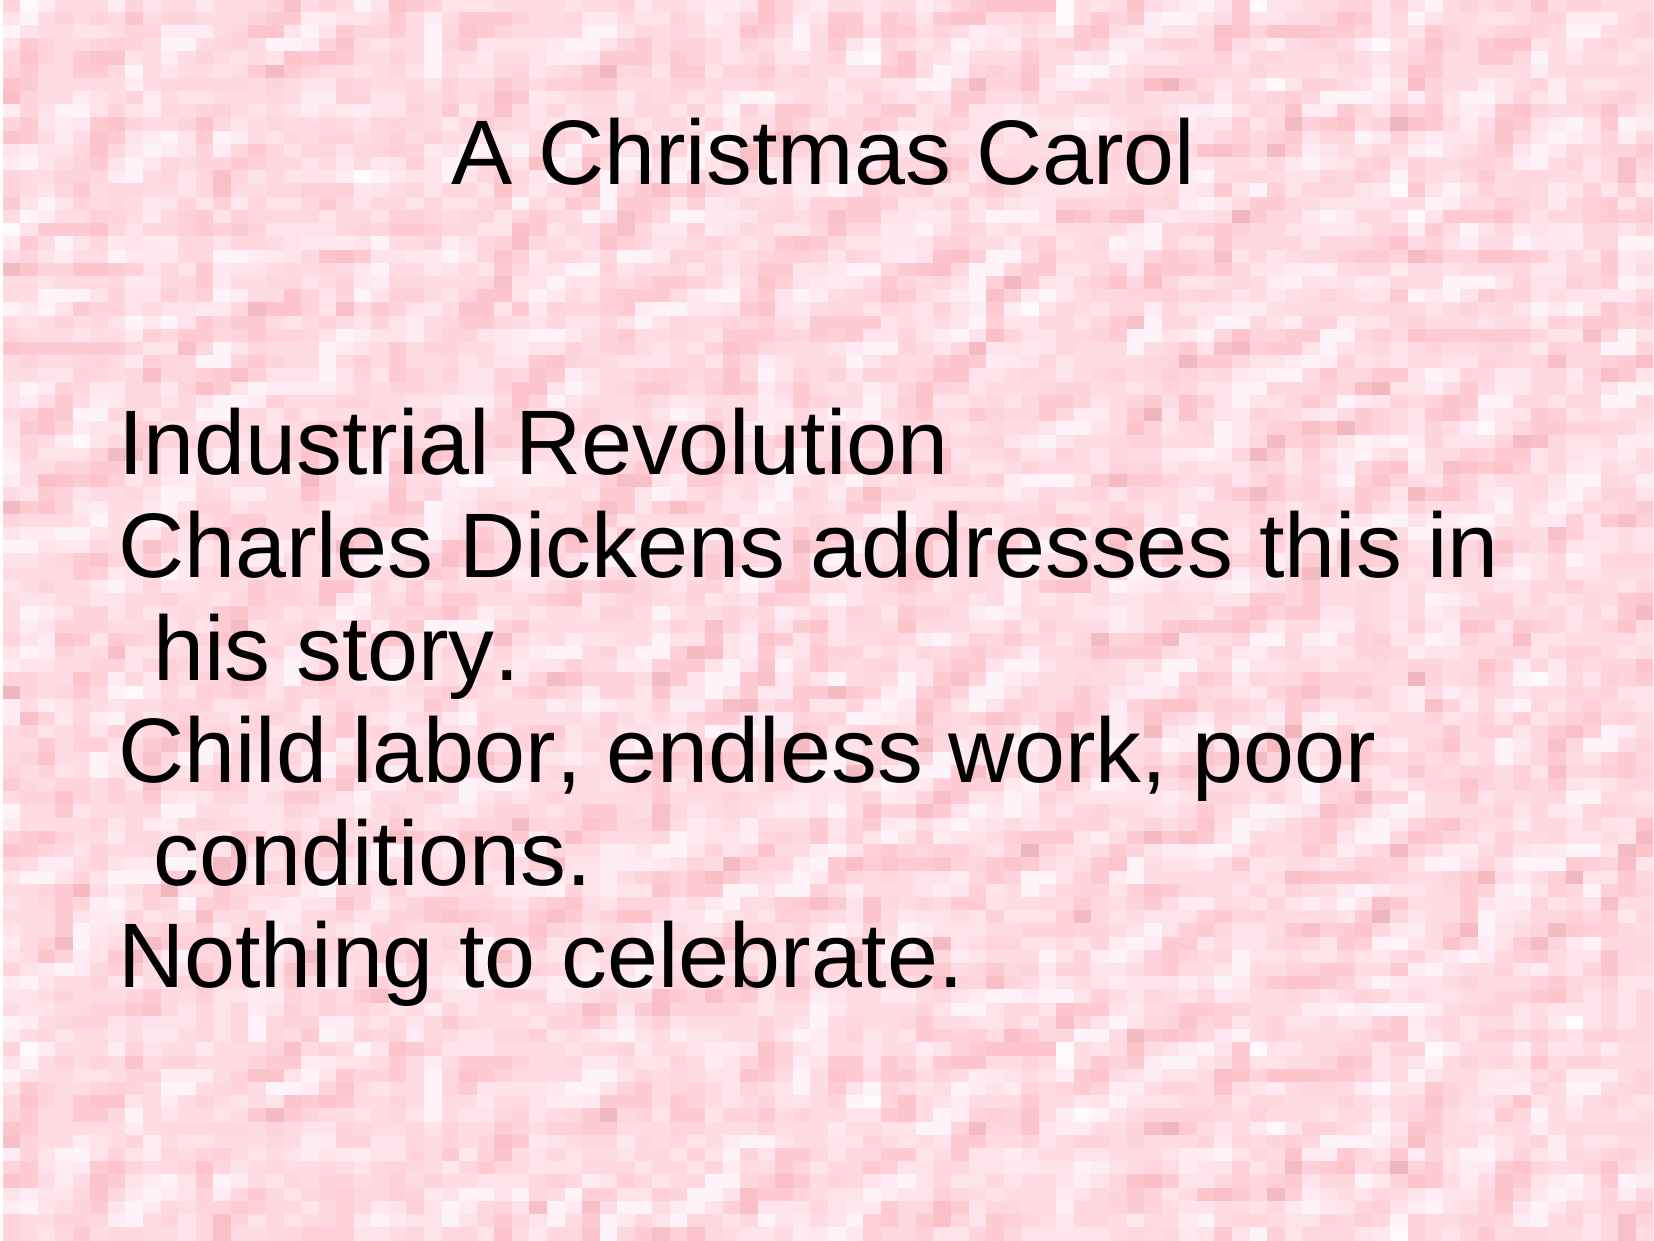

# A Christmas Carol
Industrial Revolution
Charles Dickens addresses this in his story.
Child labor, endless work, poor conditions.
Nothing to celebrate.